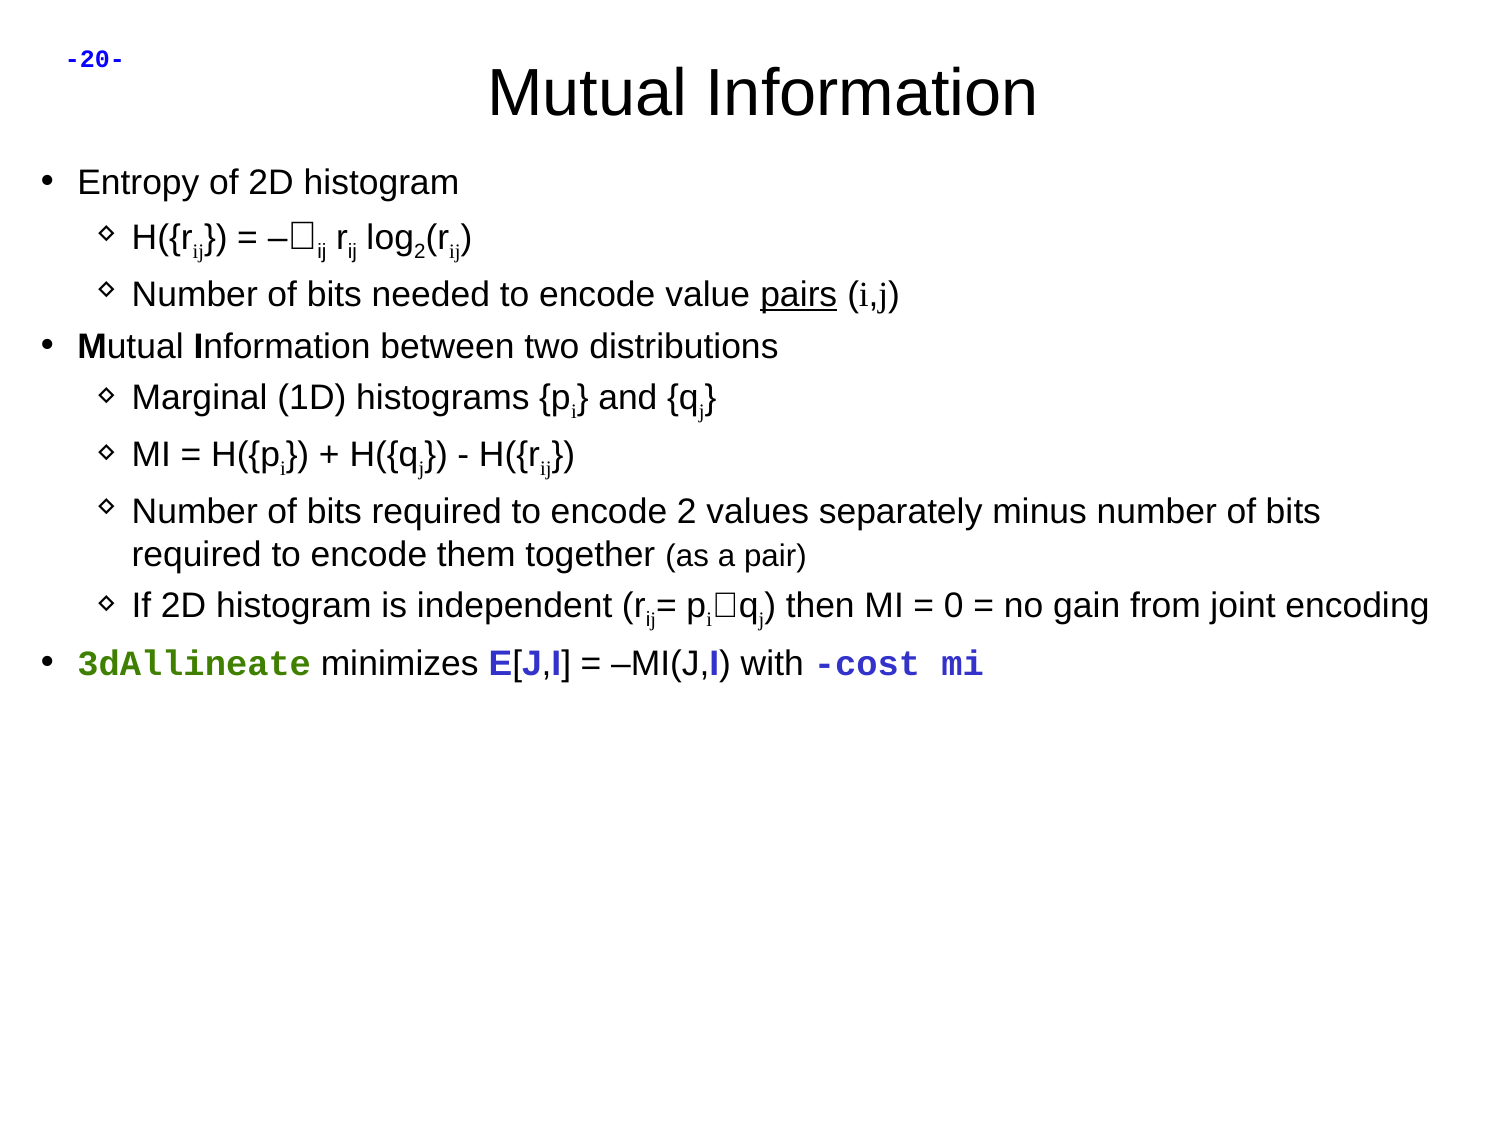

Mutual Information
Entropy of 2D histogram
H({rij}) = –ij rij log2(rij)
Number of bits needed to encode value pairs (i,j)
Mutual Information between two distributions
Marginal (1D) histograms {pi} and {qj}
MI = H({pi}) + H({qj}) - H({rij})
Number of bits required to encode 2 values separately minus number of bits required to encode them together (as a pair)
If 2D histogram is independent (rij= piqj) then MI = 0 = no gain from joint encoding
3dAllineate minimizes E[J,I] = –MI(J,I) with -cost mi